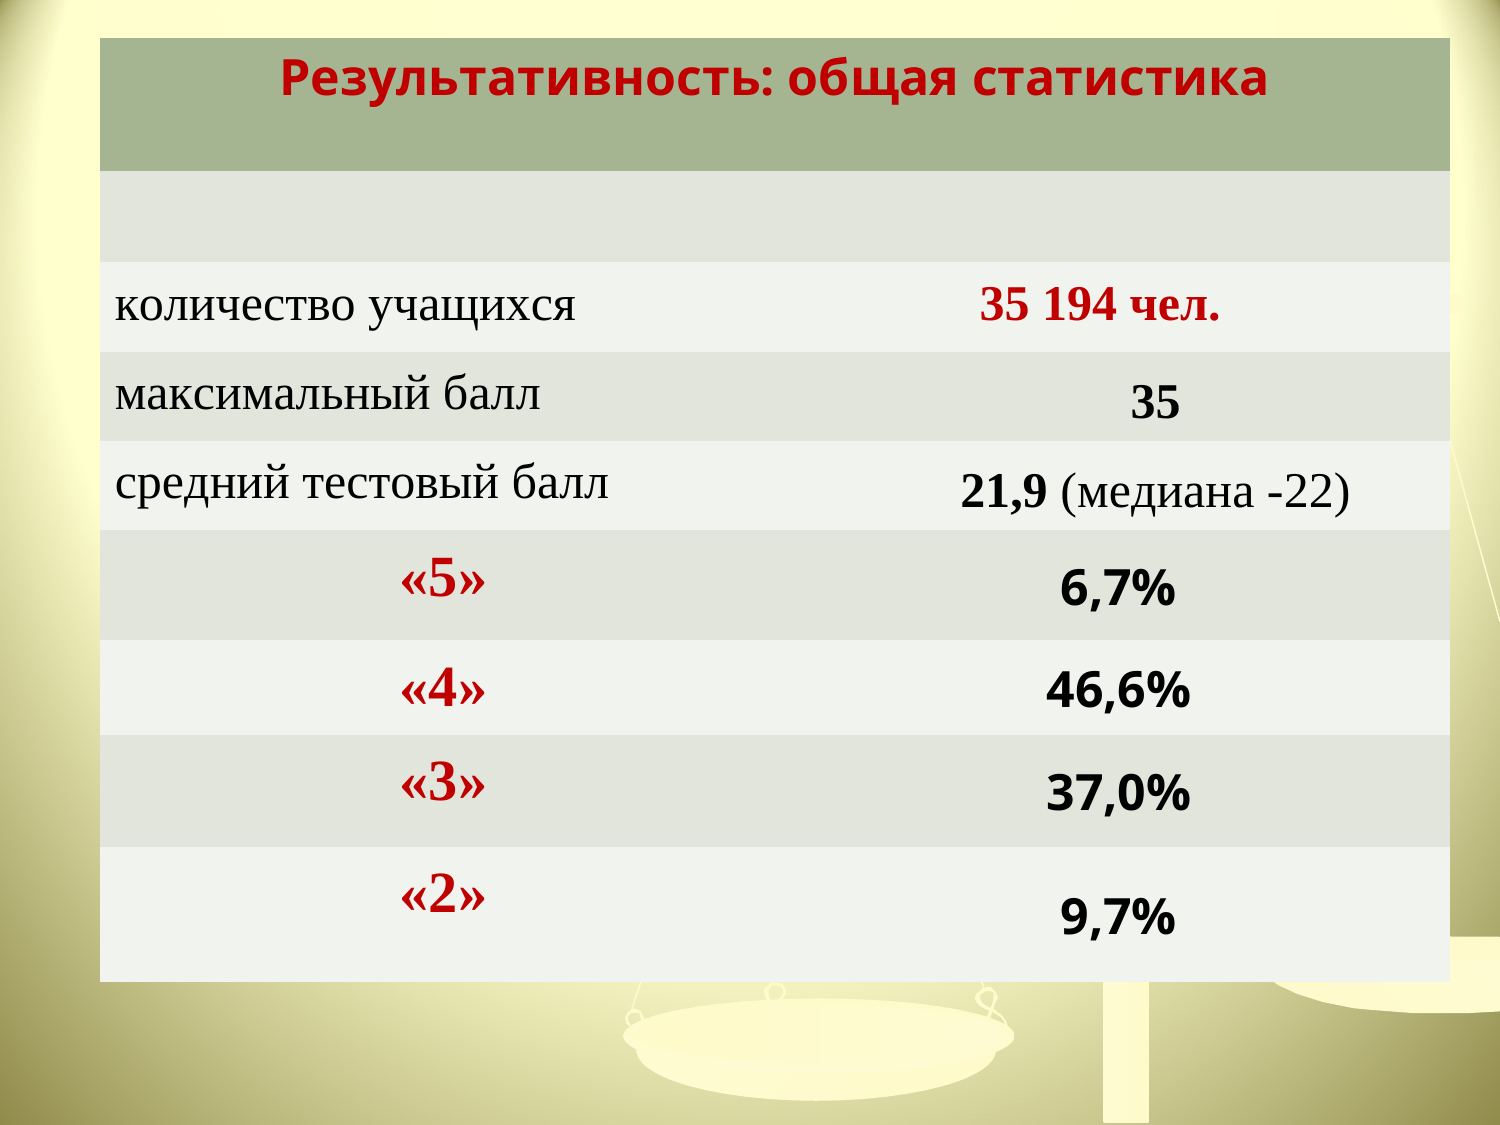

| Результативность: общая статистика | |
| --- | --- |
| | |
| количество учащихся | 35 194 чел. |
| максимальный балл | 35 |
| средний тестовый балл | 21,9 (медиана -22) |
| «5» | 6,7% |
| «4» | 46,6% |
| «3» | 37,0% |
| «2» | 9,7% |